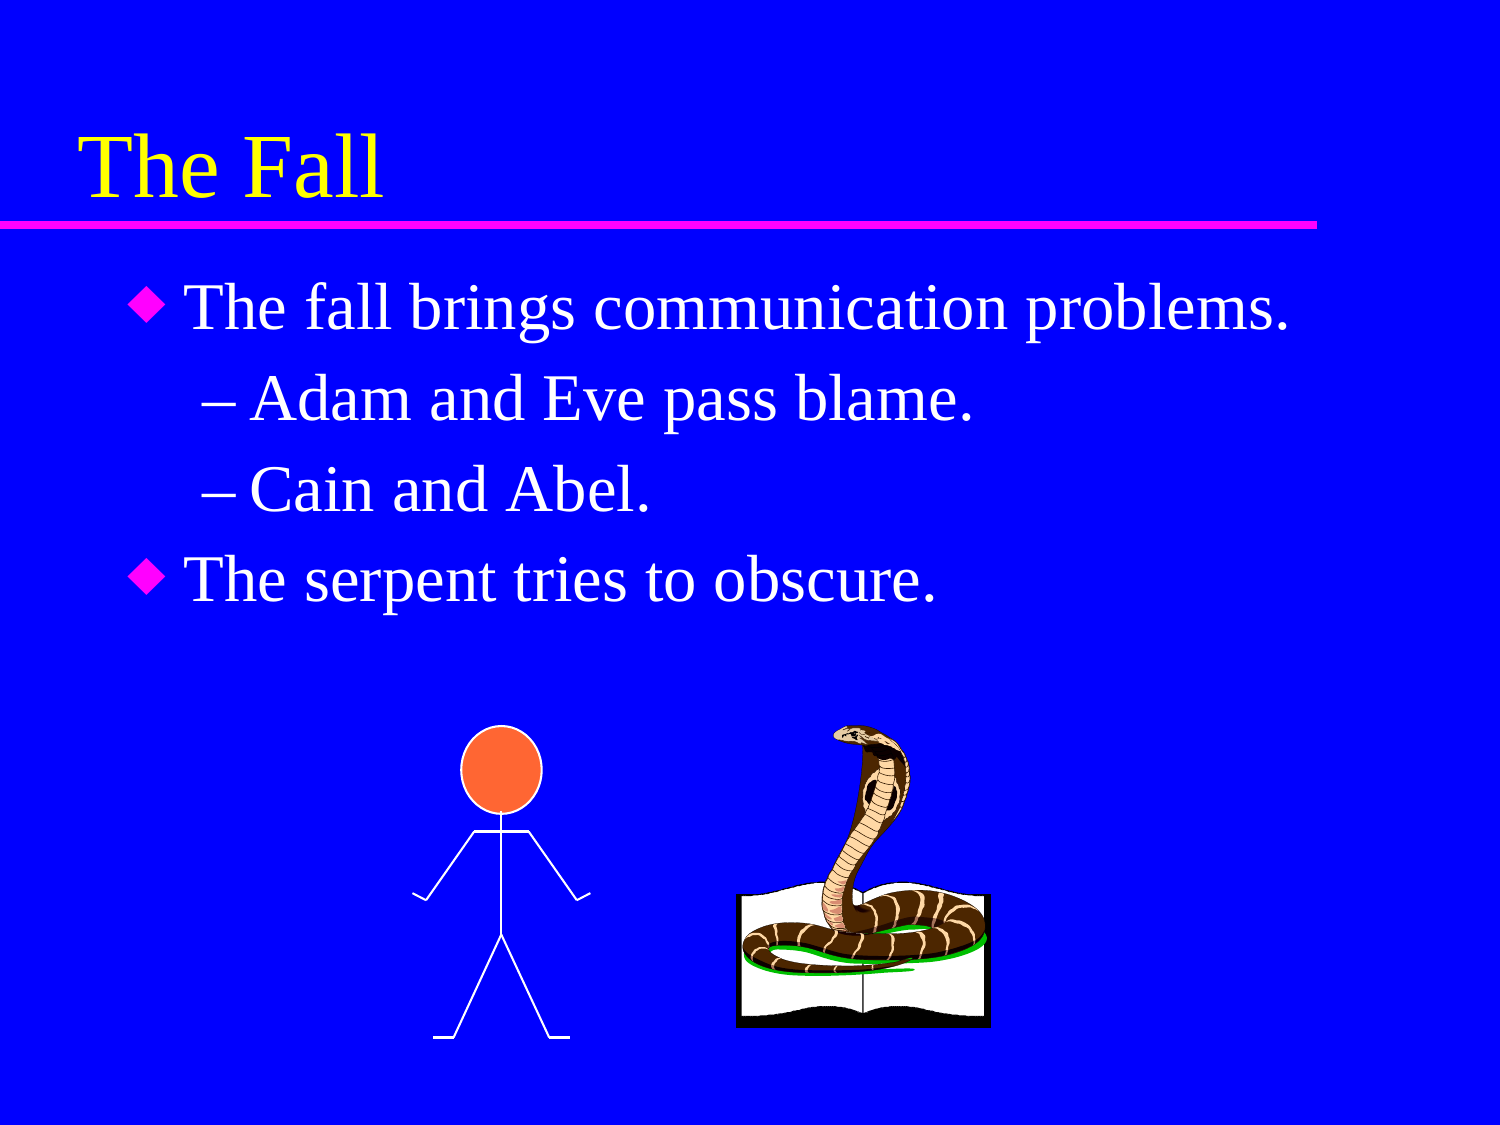

# The Fall
The fall brings communication problems.
Adam and Eve pass blame.
Cain and Abel.
The serpent tries to obscure.